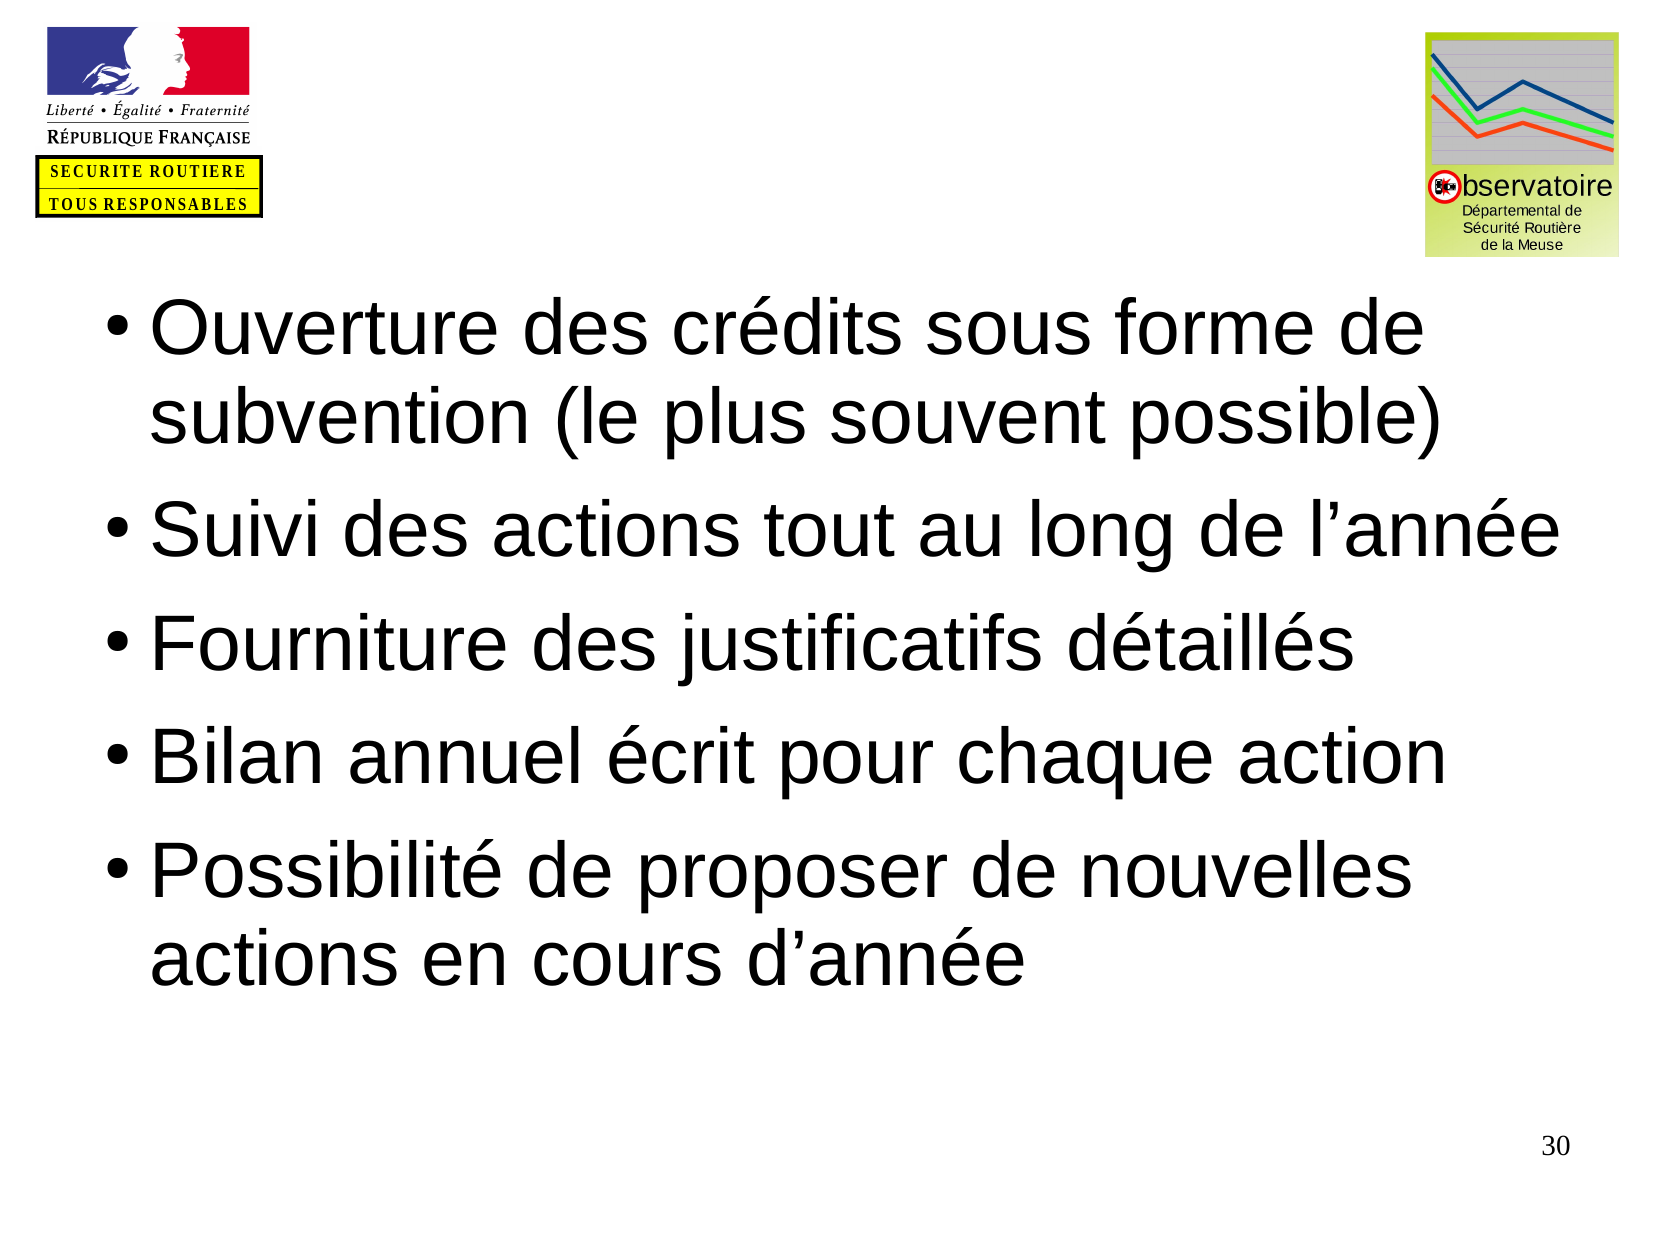

# Ouverture des crédits sous forme de subvention (le plus souvent possible)
Suivi des actions tout au long de l’année
Fourniture des justificatifs détaillés
Bilan annuel écrit pour chaque action
Possibilité de proposer de nouvelles actions en cours d’année
30